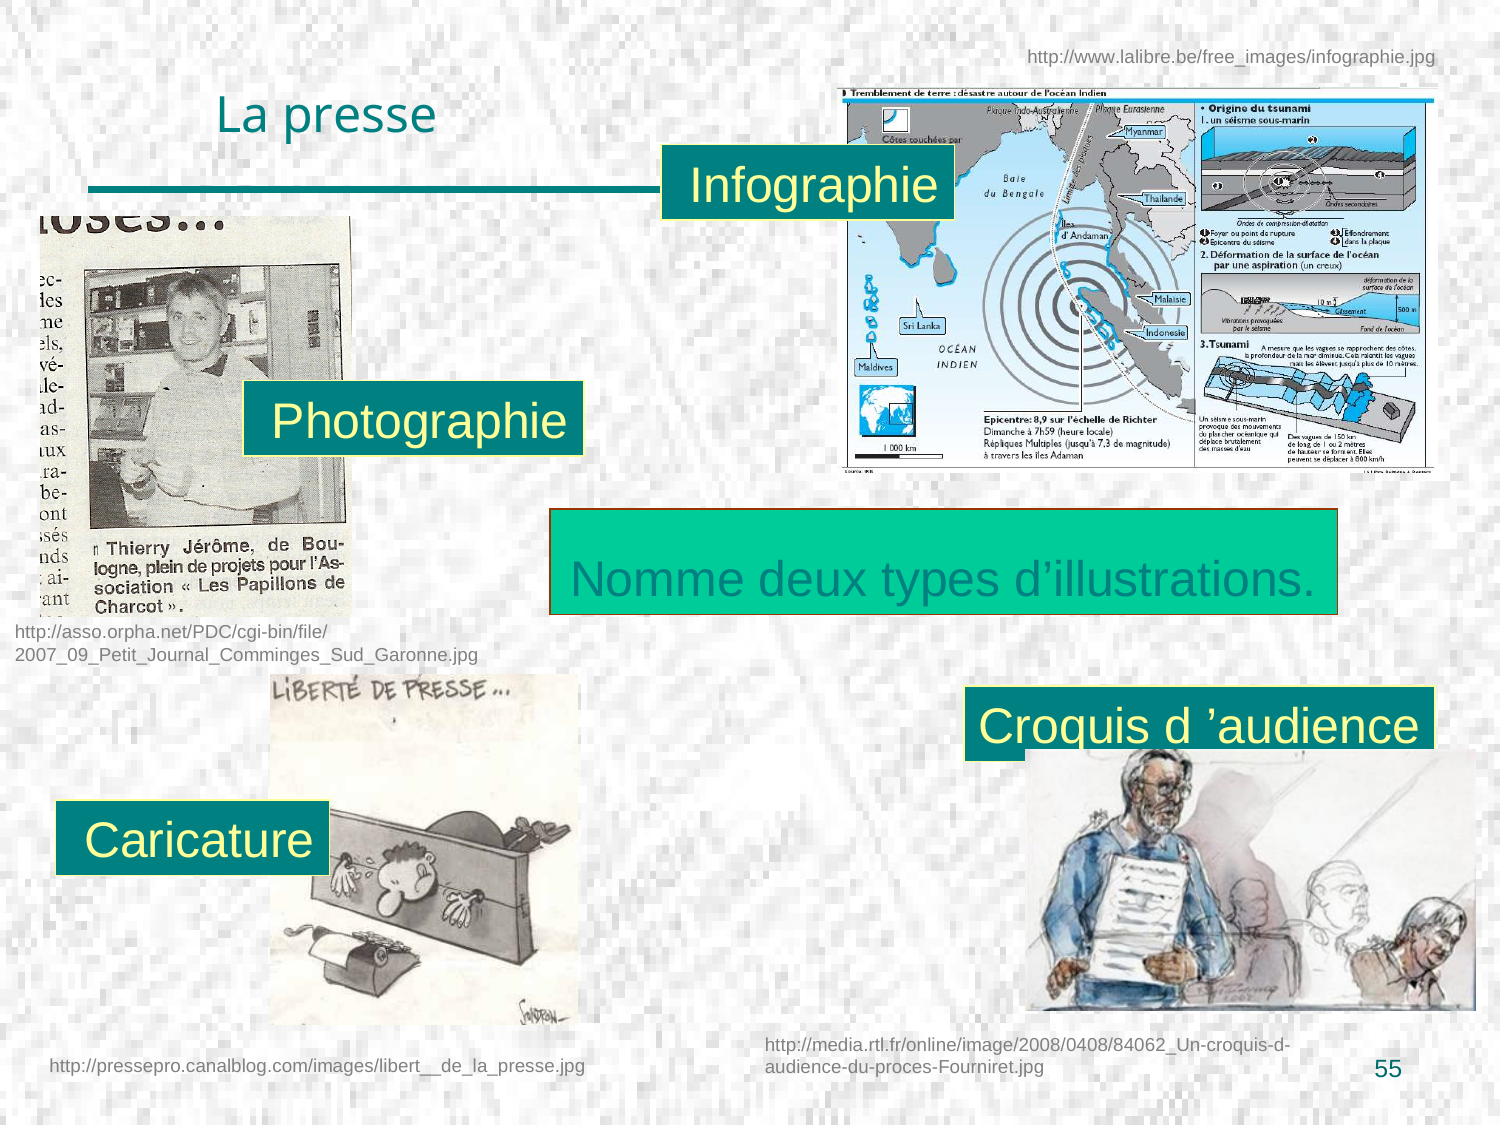

http://www.lalibre.be/free_images/infographie.jpg
La presse
 Infographie
 Photographie
Nomme deux types d’illustrations.
http://asso.orpha.net/PDC/cgi-bin/file/2007_09_Petit_Journal_Comminges_Sud_Garonne.jpg
Croquis d ’audience
 Caricature
http://media.rtl.fr/online/image/2008/0408/84062_Un-croquis-d-audience-du-proces-Fourniret.jpg
55
http://pressepro.canalblog.com/images/libert__de_la_presse.jpg